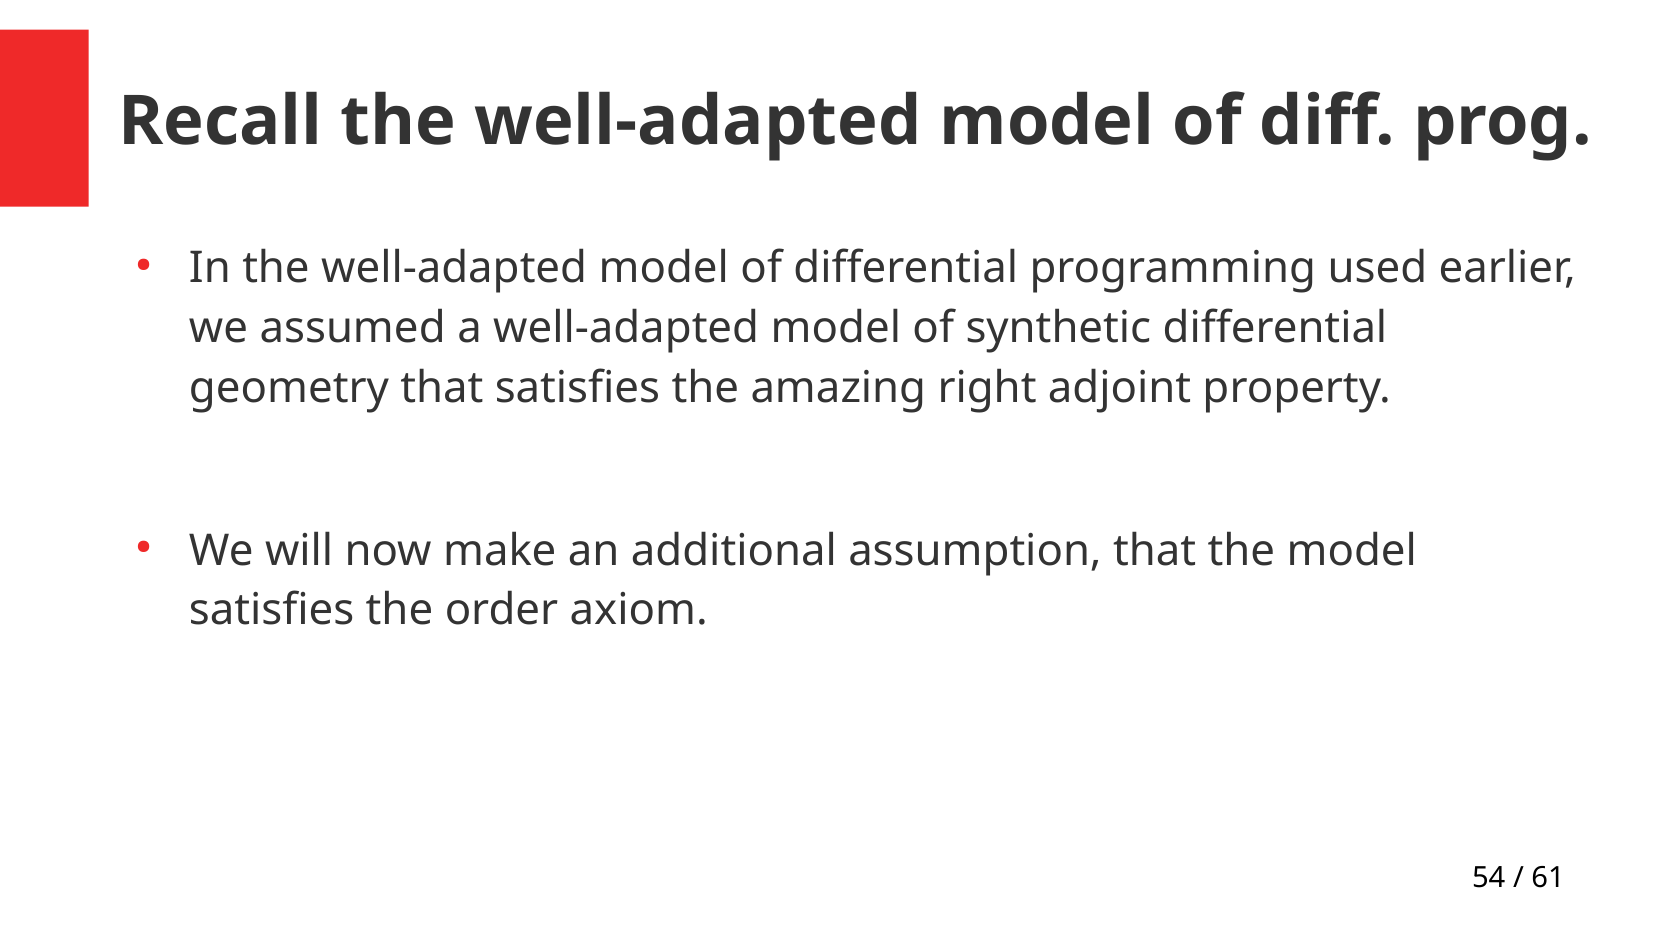

# Recall the well-adapted model of diff. prog.
In the well-adapted model of differential programming used earlier, we assumed a well-adapted model of synthetic differential geometry that satisfies the amazing right adjoint property.
We will now make an additional assumption, that the model satisfies the order axiom.
54